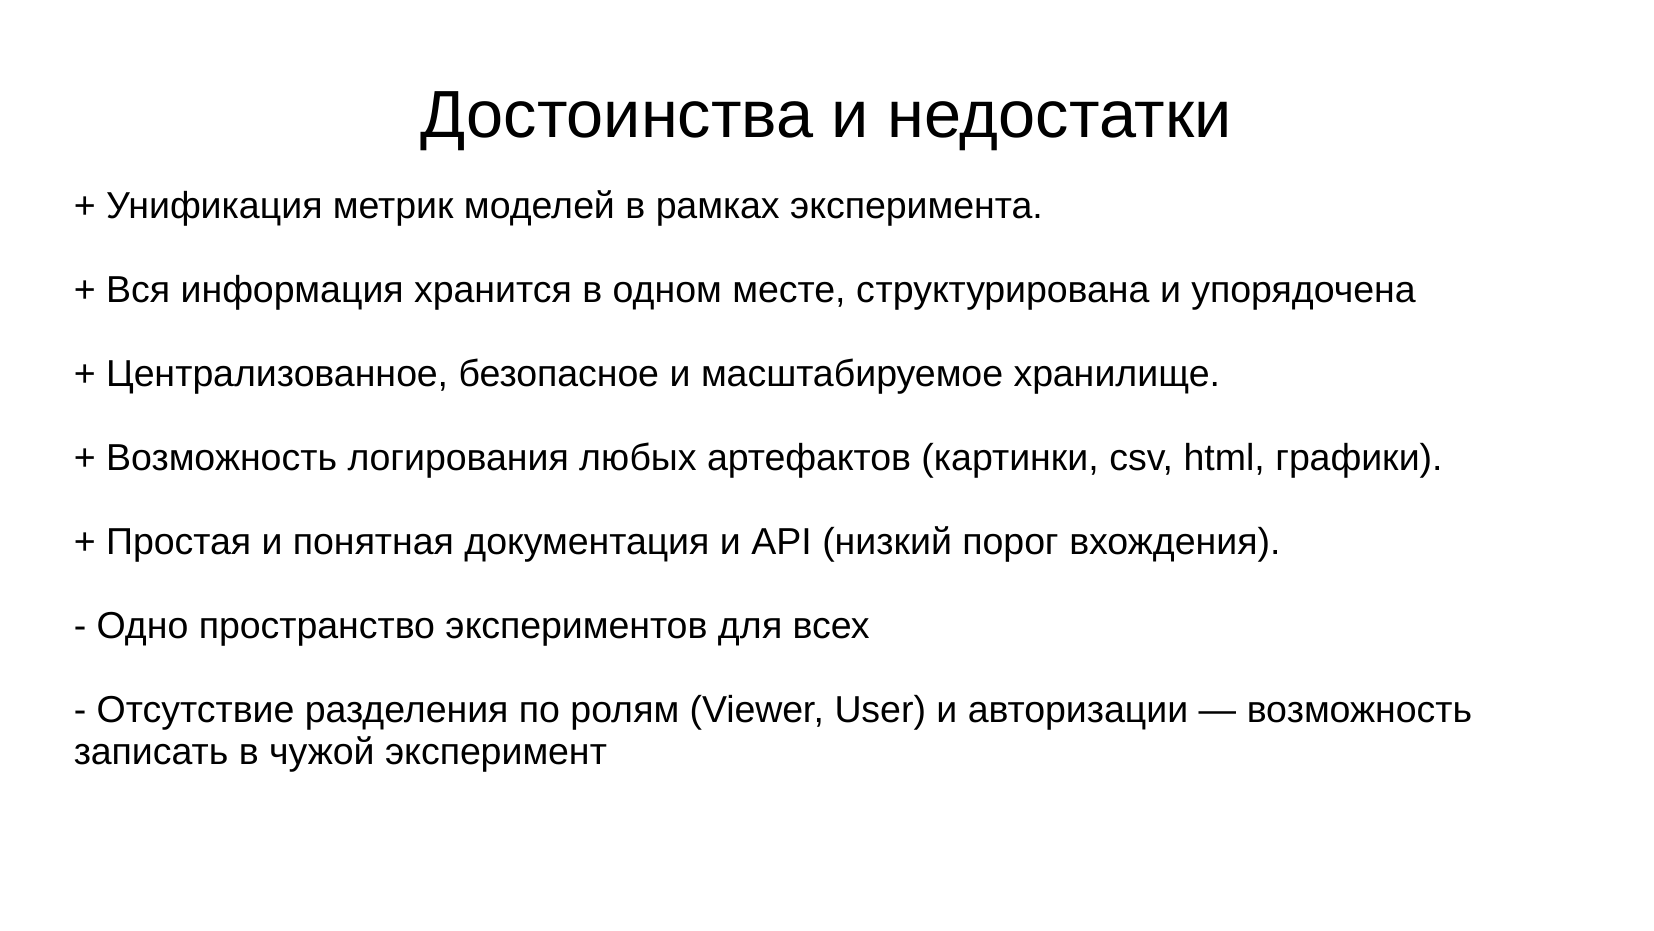

# Достоинства и недостатки
+ Унификация метрик моделей в рамках эксперимента.
+ Вся информация хранится в одном месте, структурирована и упорядочена
+ Централизованное, безопасное и масштабируемое хранилище.
+ Возможность логирования любых артефактов (картинки, csv, html, графики).
+ Простая и понятная документация и API (низкий порог вхождения).
- Одно пространство экспериментов для всех
- Отсутствие разделения по ролям (Viewer, User) и авторизации — возможность записать в чужой эксперимент